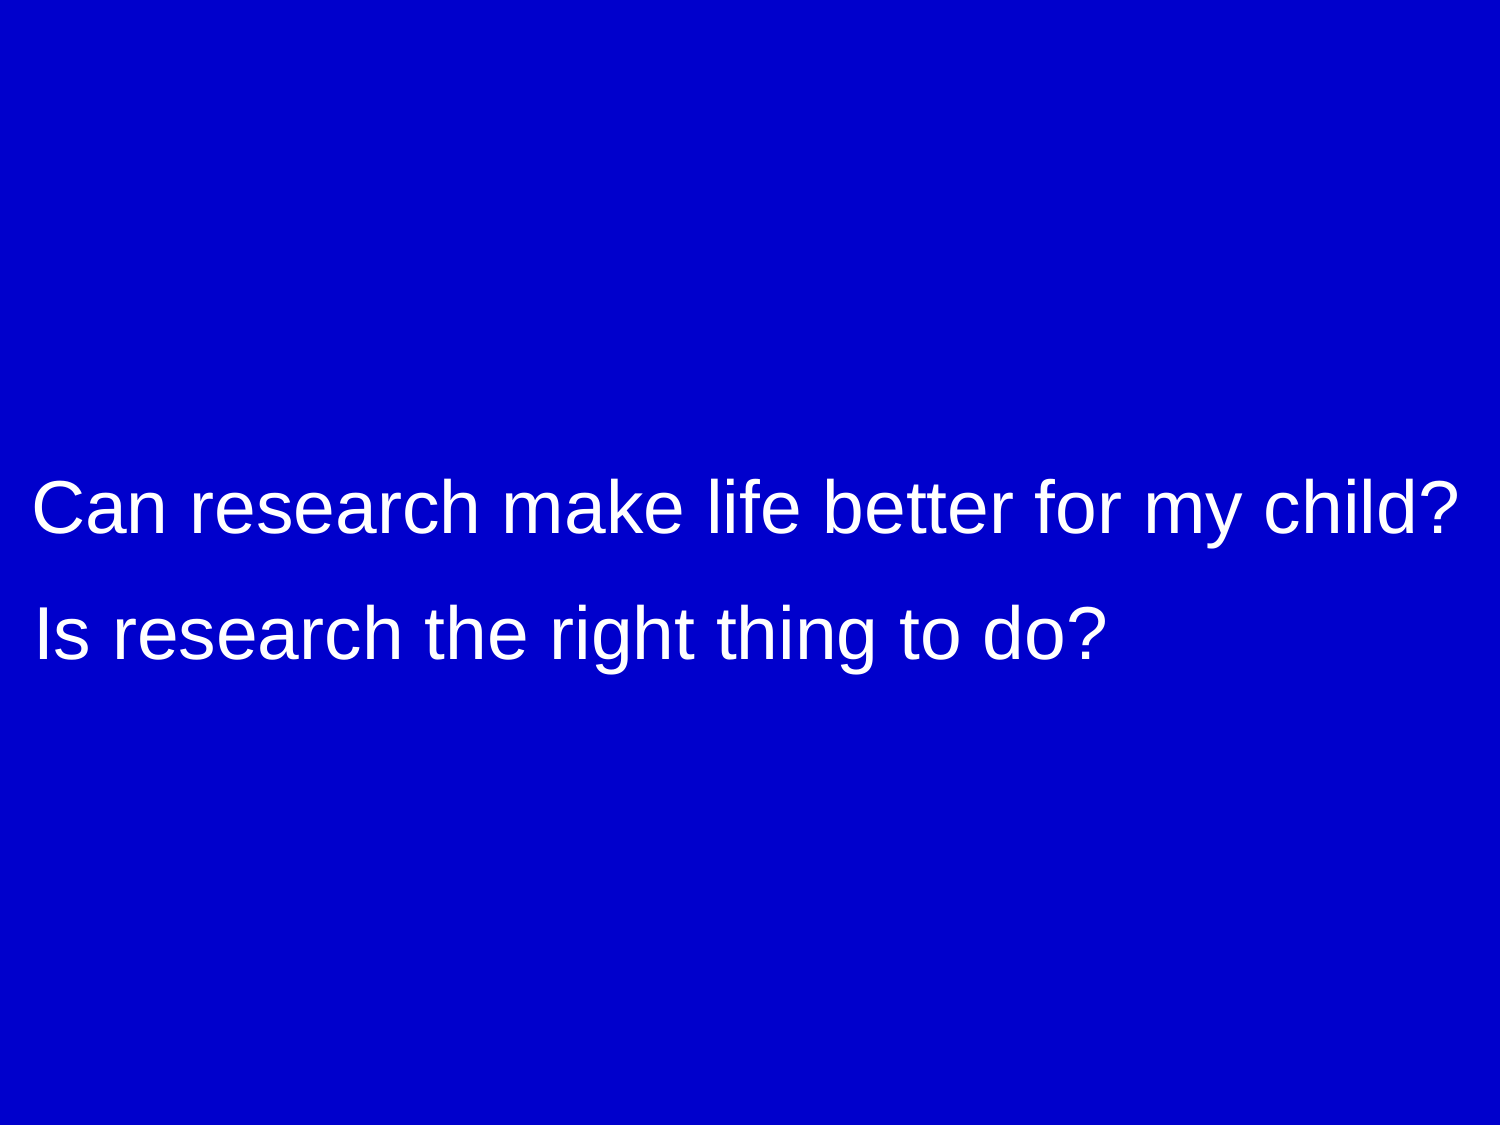

# Can research make life better for my child? Is research the right thing to do?